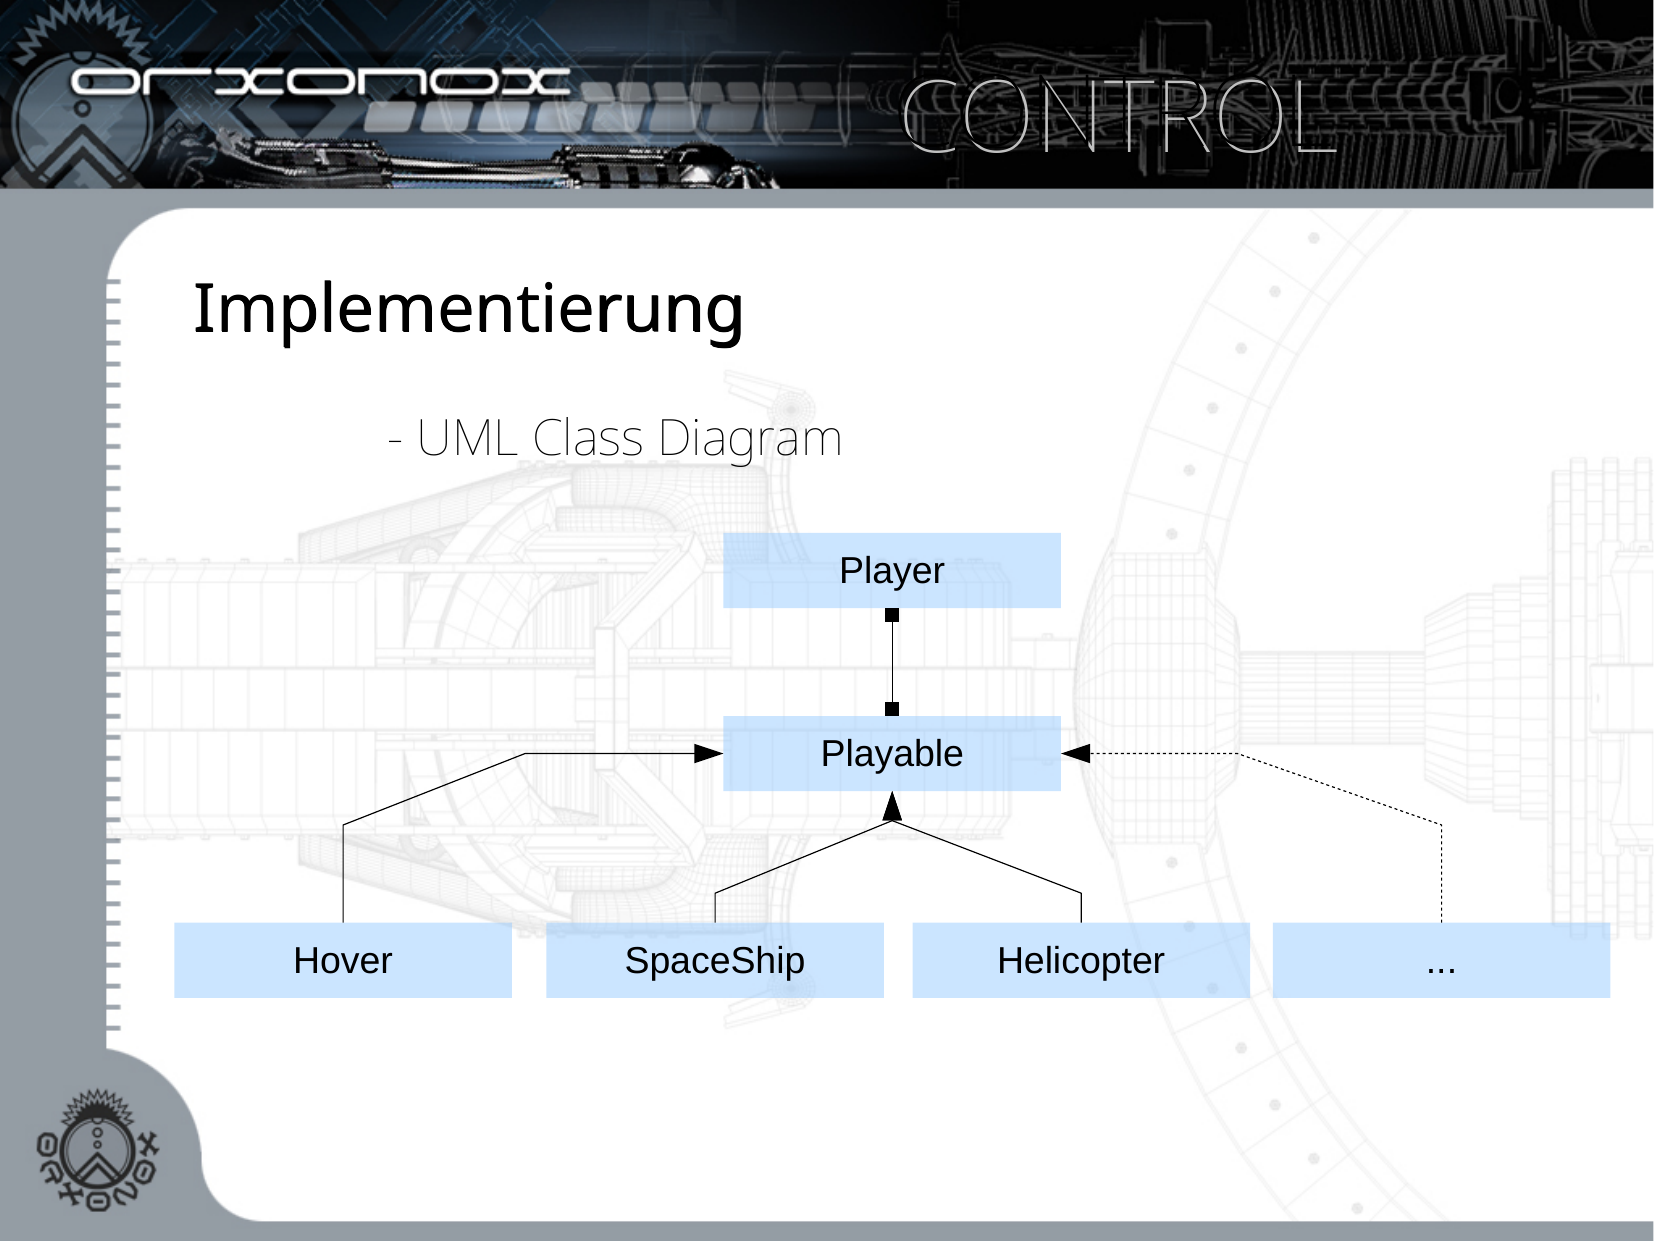

CONTROL
Implementierung
- UML Class Diagram
Player
Playable
Hover
SpaceShip
Helicopter
...